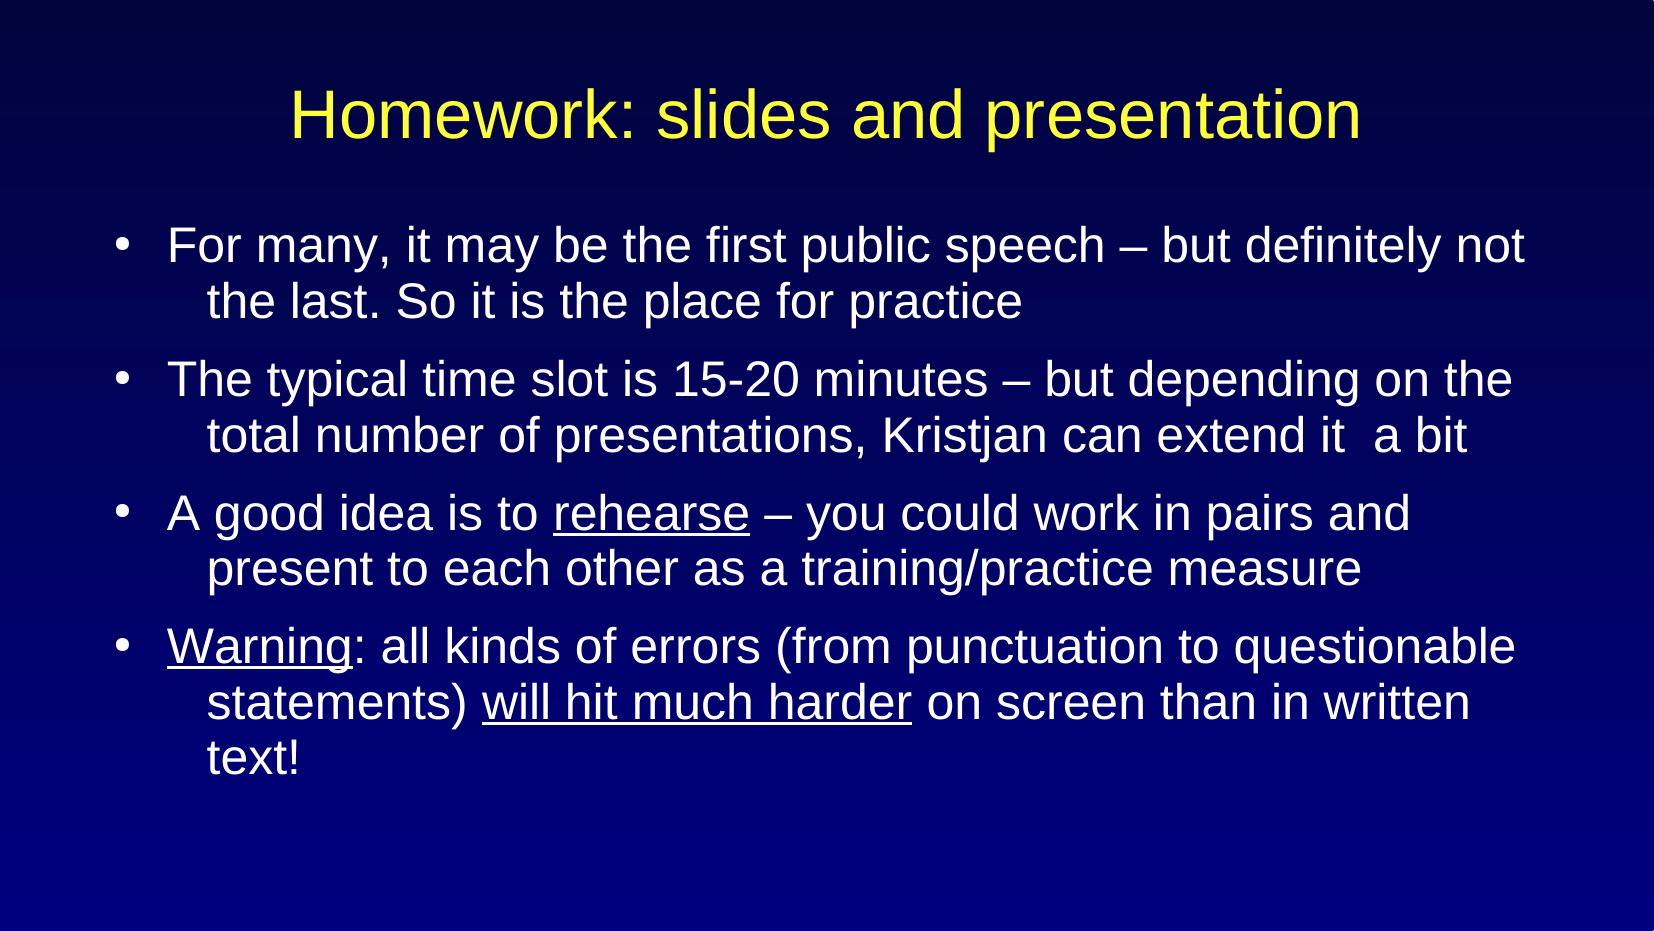

# Homework: slides and presentation
For many, it may be the first public speech – but definitely not the last. So it is the place for practice
The typical time slot is 15-20 minutes – but depending on the total number of presentations, Kristjan can extend it a bit
A good idea is to rehearse – you could work in pairs and present to each other as a training/practice measure
Warning: all kinds of errors (from punctuation to questionable statements) will hit much harder on screen than in written text!